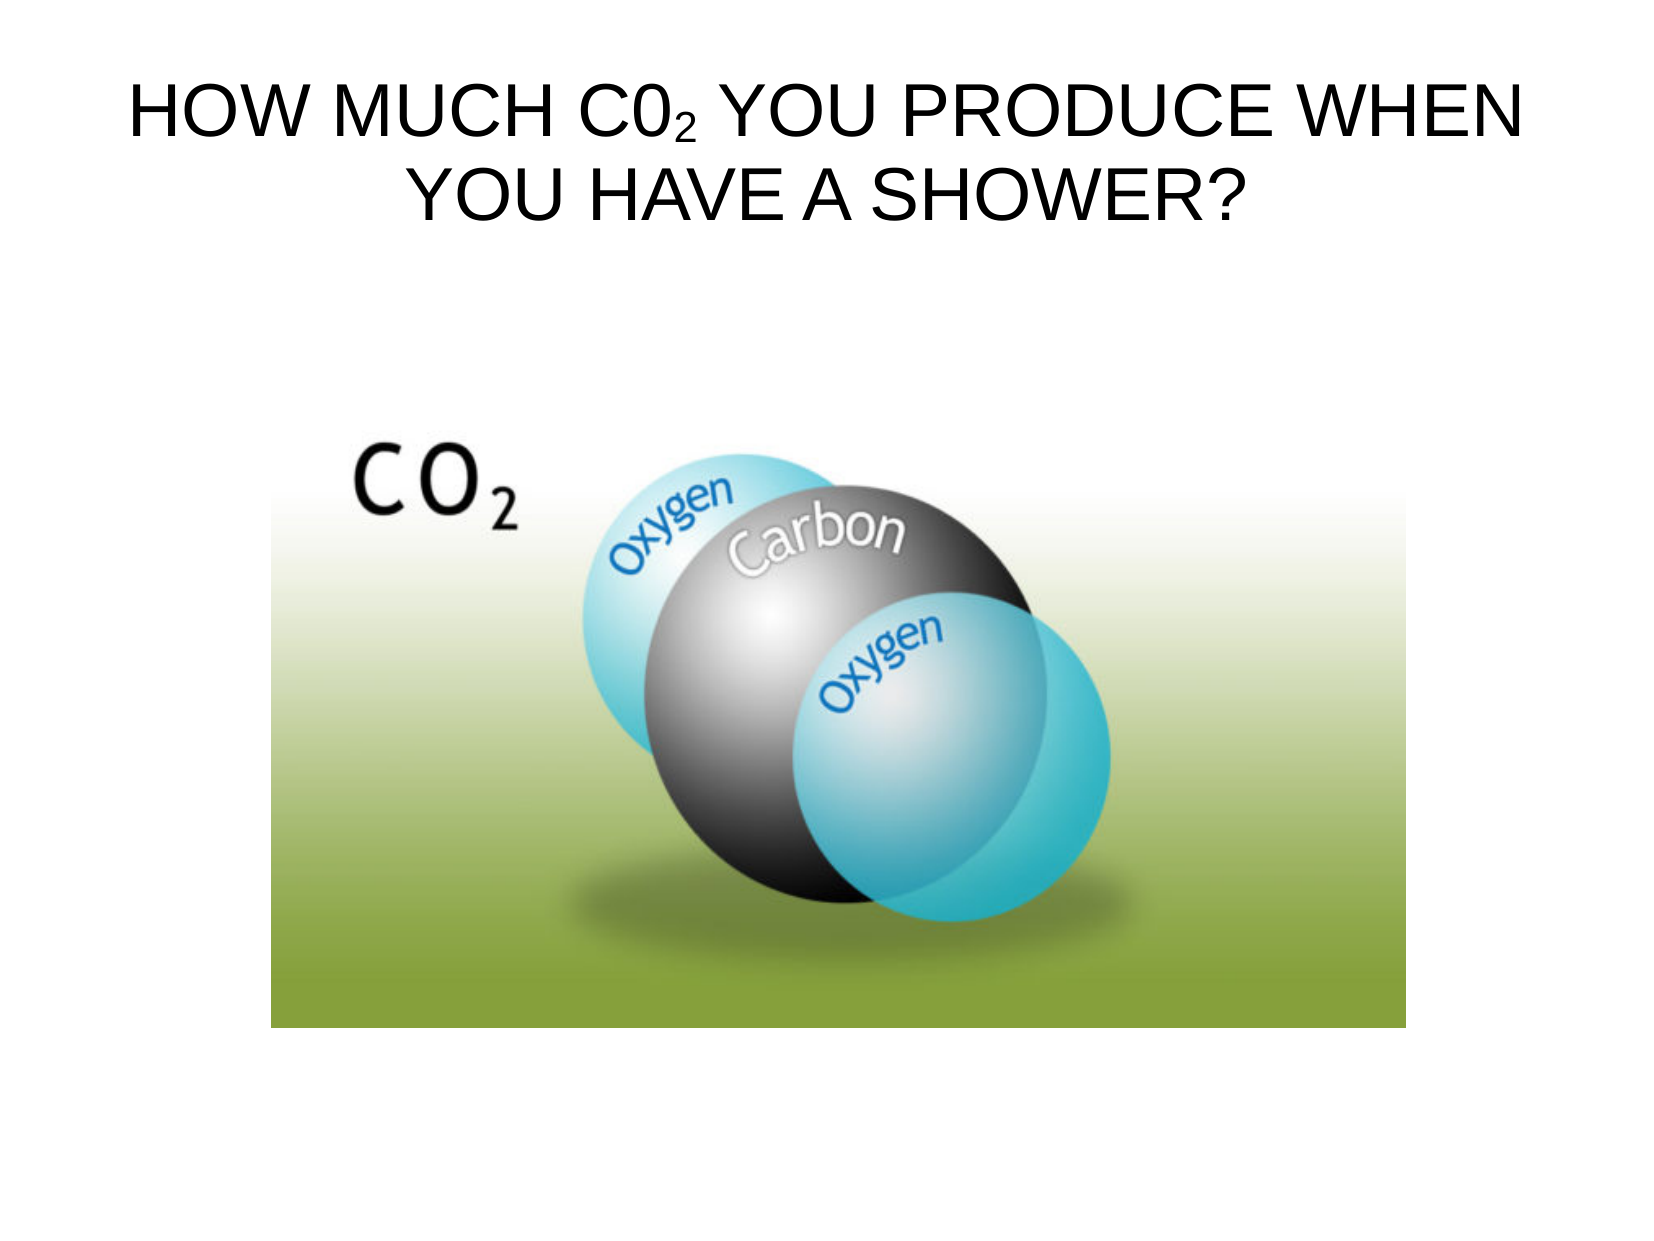

# HOW MUCH C02 YOU PRODUCE WHEN YOU HAVE A SHOWER?